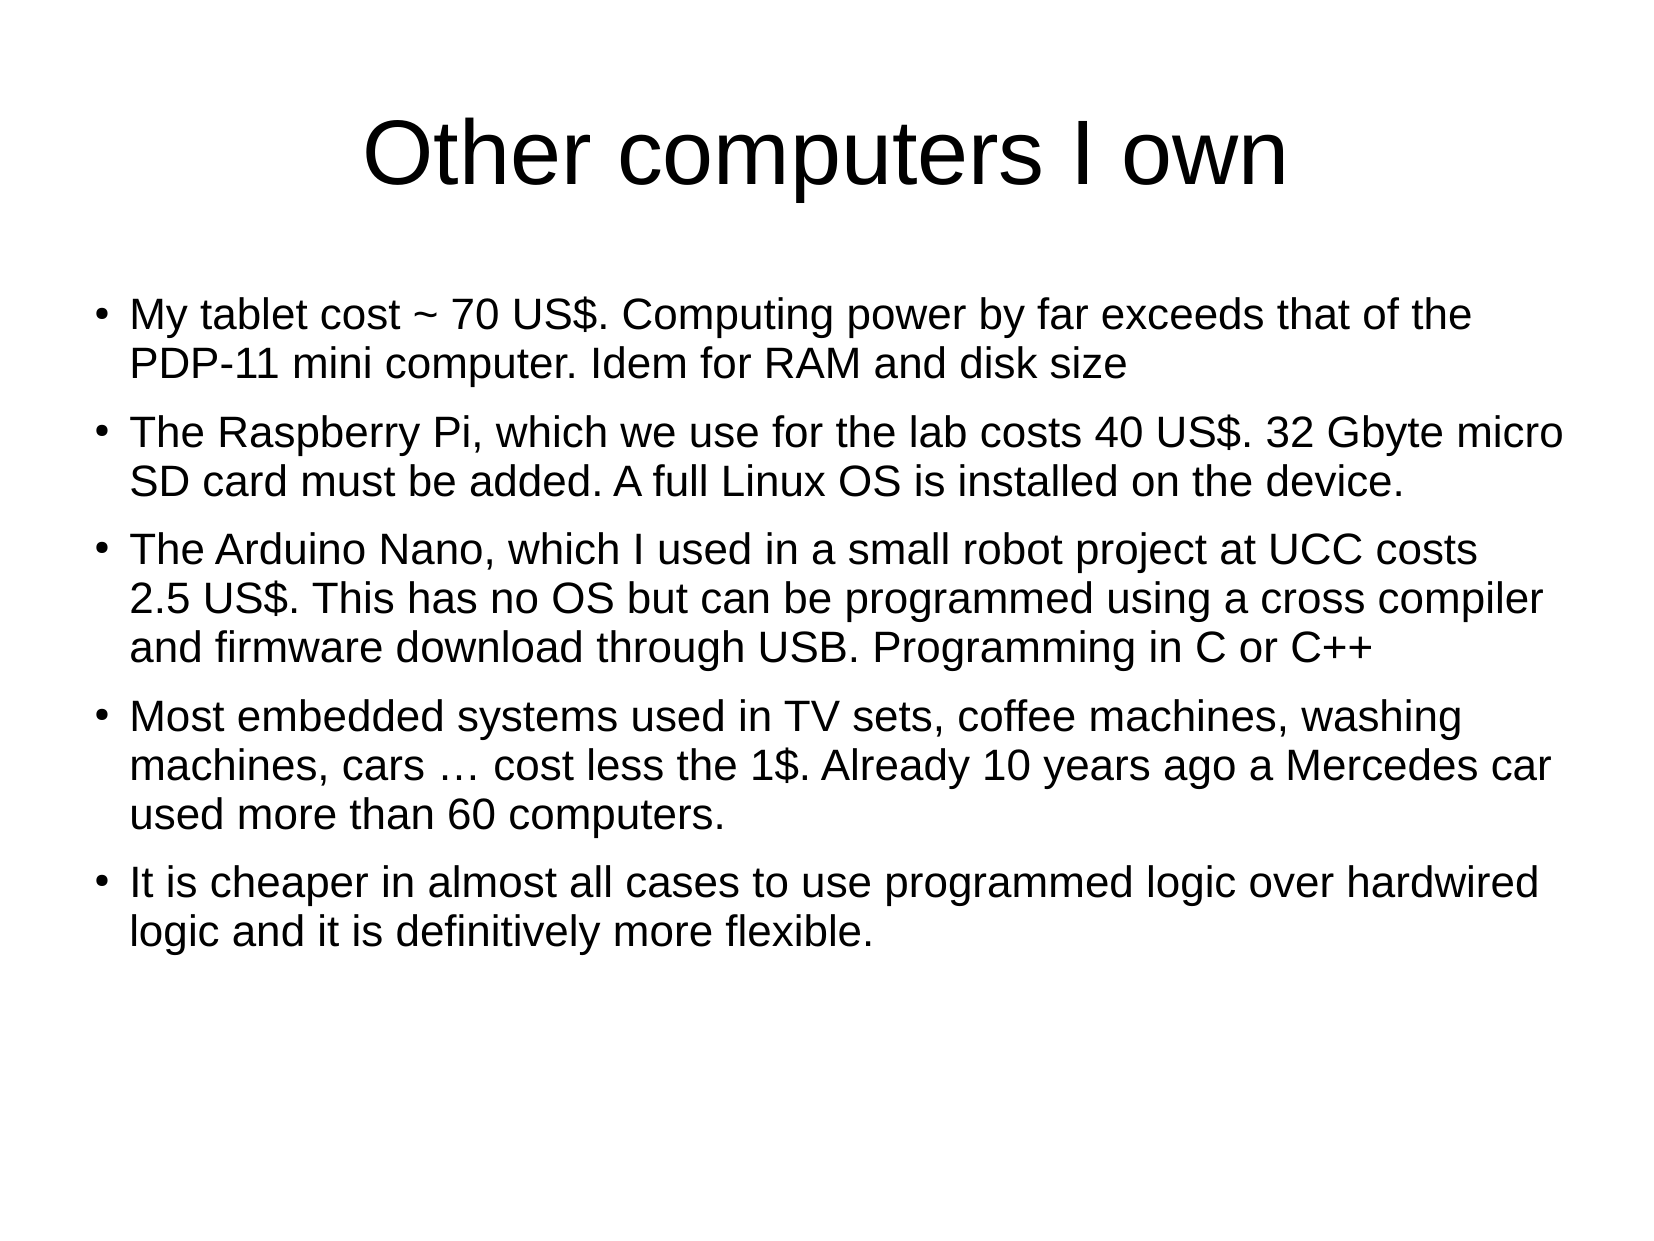

# Other computers I own
My tablet cost ~ 70 US$. Computing power by far exceeds that of the PDP-11 mini computer. Idem for RAM and disk size
The Raspberry Pi, which we use for the lab costs 40 US$. 32 Gbyte micro SD card must be added. A full Linux OS is installed on the device.
The Arduino Nano, which I used in a small robot project at UCC costs
2.5 US$. This has no OS but can be programmed using a cross compiler and firmware download through USB. Programming in C or C++
Most embedded systems used in TV sets, coffee machines, washing machines, cars … cost less the 1$. Already 10 years ago a Mercedes car used more than 60 computers.
It is cheaper in almost all cases to use programmed logic over hardwired logic and it is definitively more flexible.